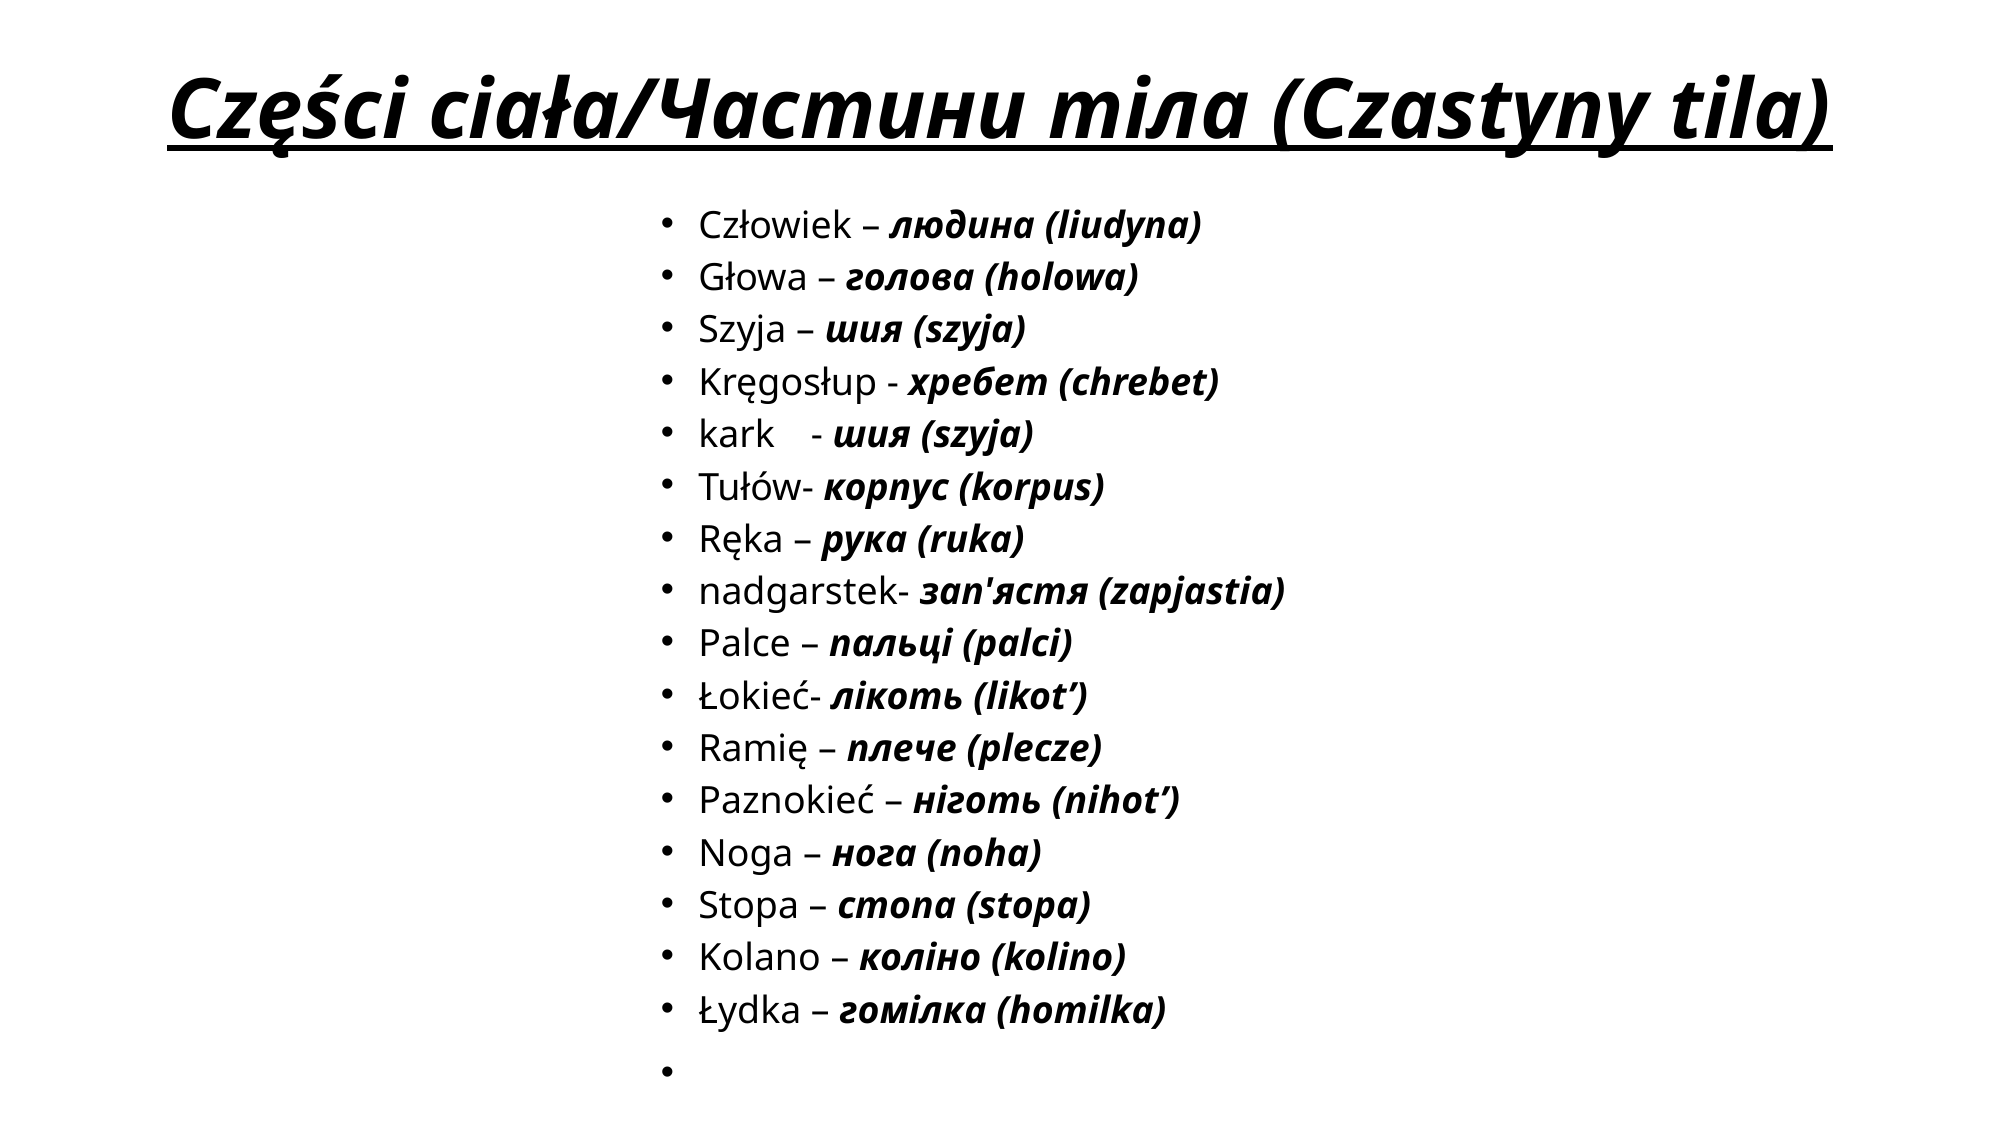

# Części ciała/Частини тіла (Czastyny tila)
Człowiek – людина (liudyna)
Głowa – голова (holowa)
Szyja – шия (szyja)
Kręgosłup - хребет (chrebet)
kark	- шия (szyja)
Tułów- корпус (korpus)
Ręka – рука (ruka)
nadgarstek- зап'ястя (zapjastia)
Palce – пальці (palci)
Łokieć- лікоть (likot’)
Ramię – плече (plecze)
Paznokieć – ніготь (nihot’)
Noga – нога (noha)
Stopa – стопа (stopa)
Kolano – коліно (kolino)
Łydka – гомілка (homilka)